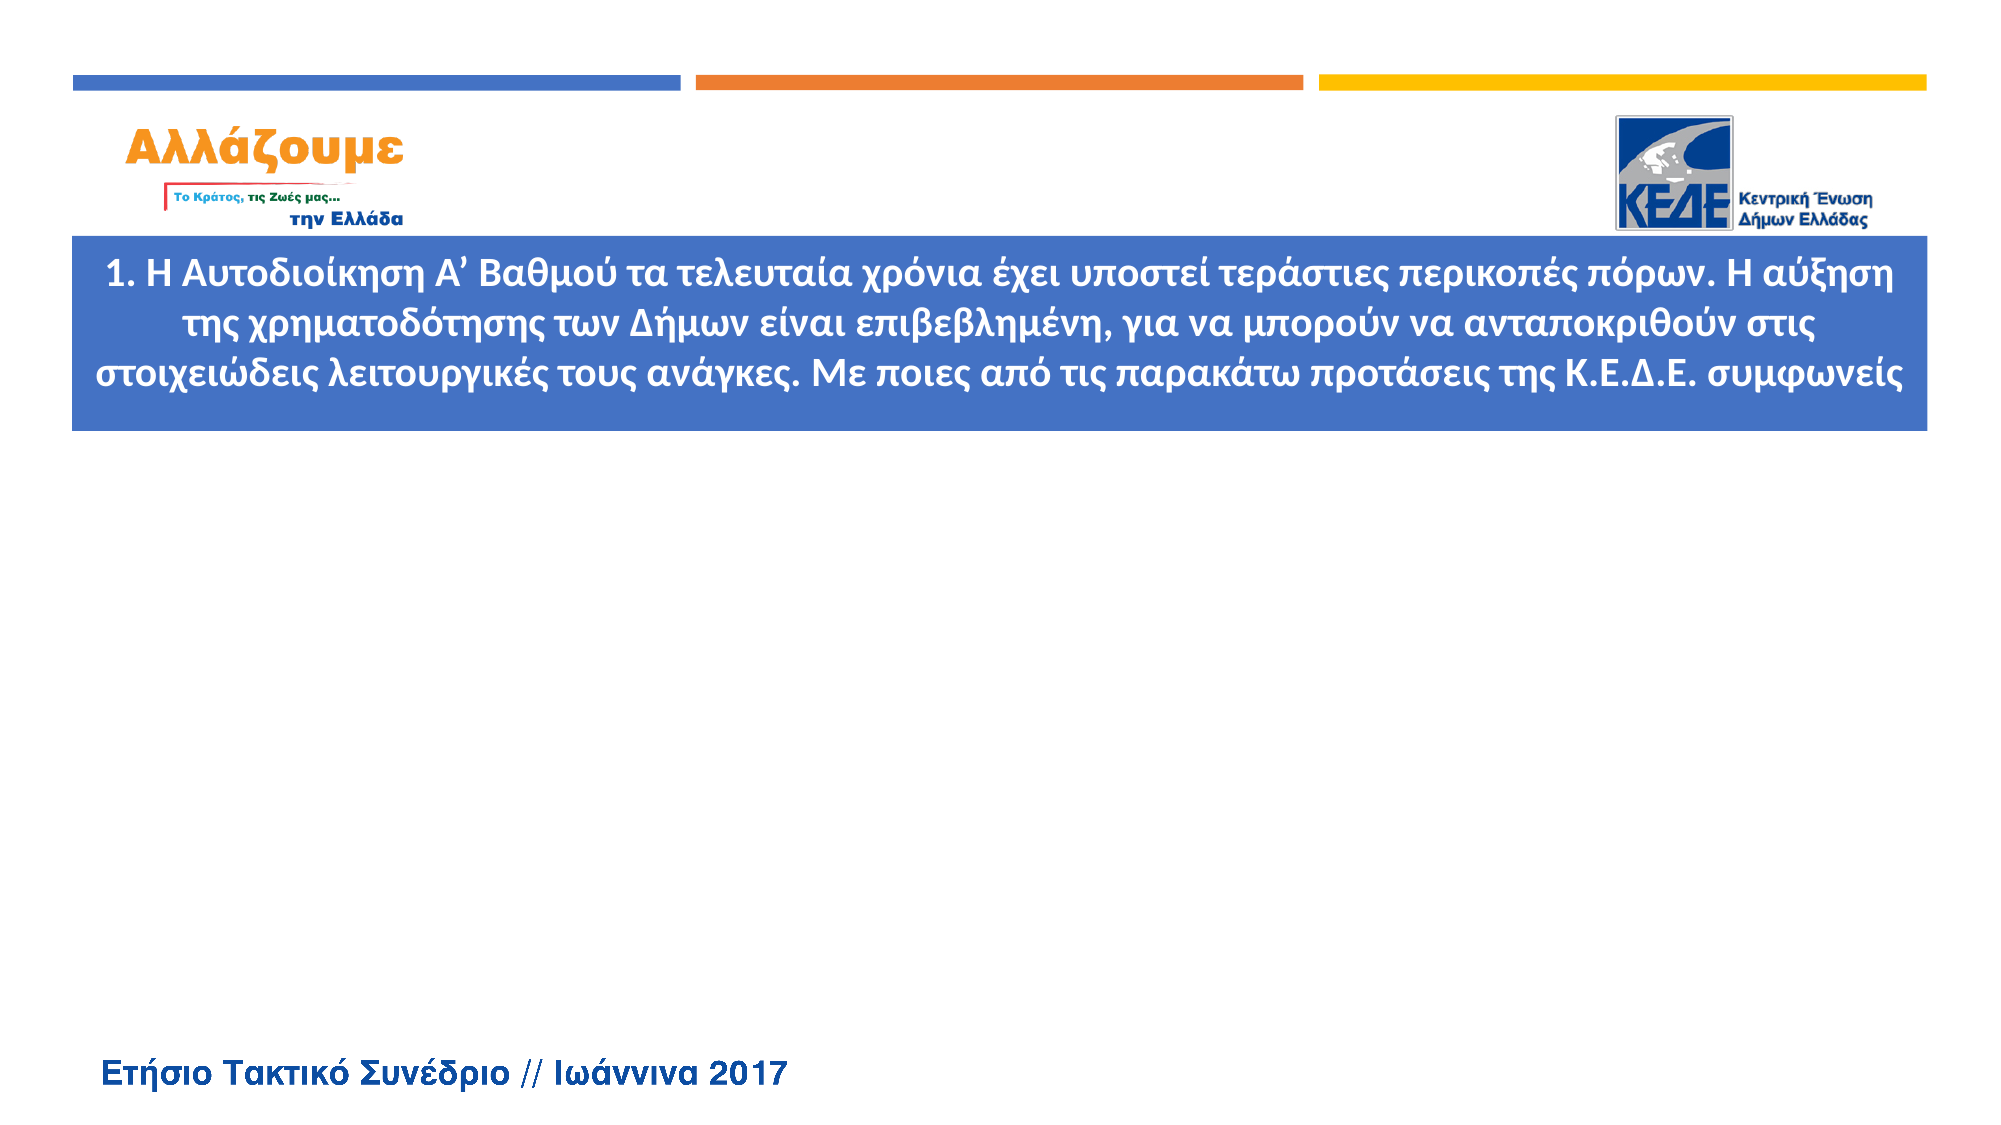

# 1. Η Αυτοδιοίκηση Α’ Βαθμού τα τελευταία χρόνια έχει υποστεί τεράστιες περικοπές πόρων. Η αύξηση της χρηματοδότησης των Δήμων είναι επιβεβλημένη, για να μπορούν να ανταποκριθούν στις στοιχειώδεις λειτουργικές τους ανάγκες. Mε ποιες από τις παρακάτω προτάσεις της Κ.Ε.Δ.Ε. συμφωνείς